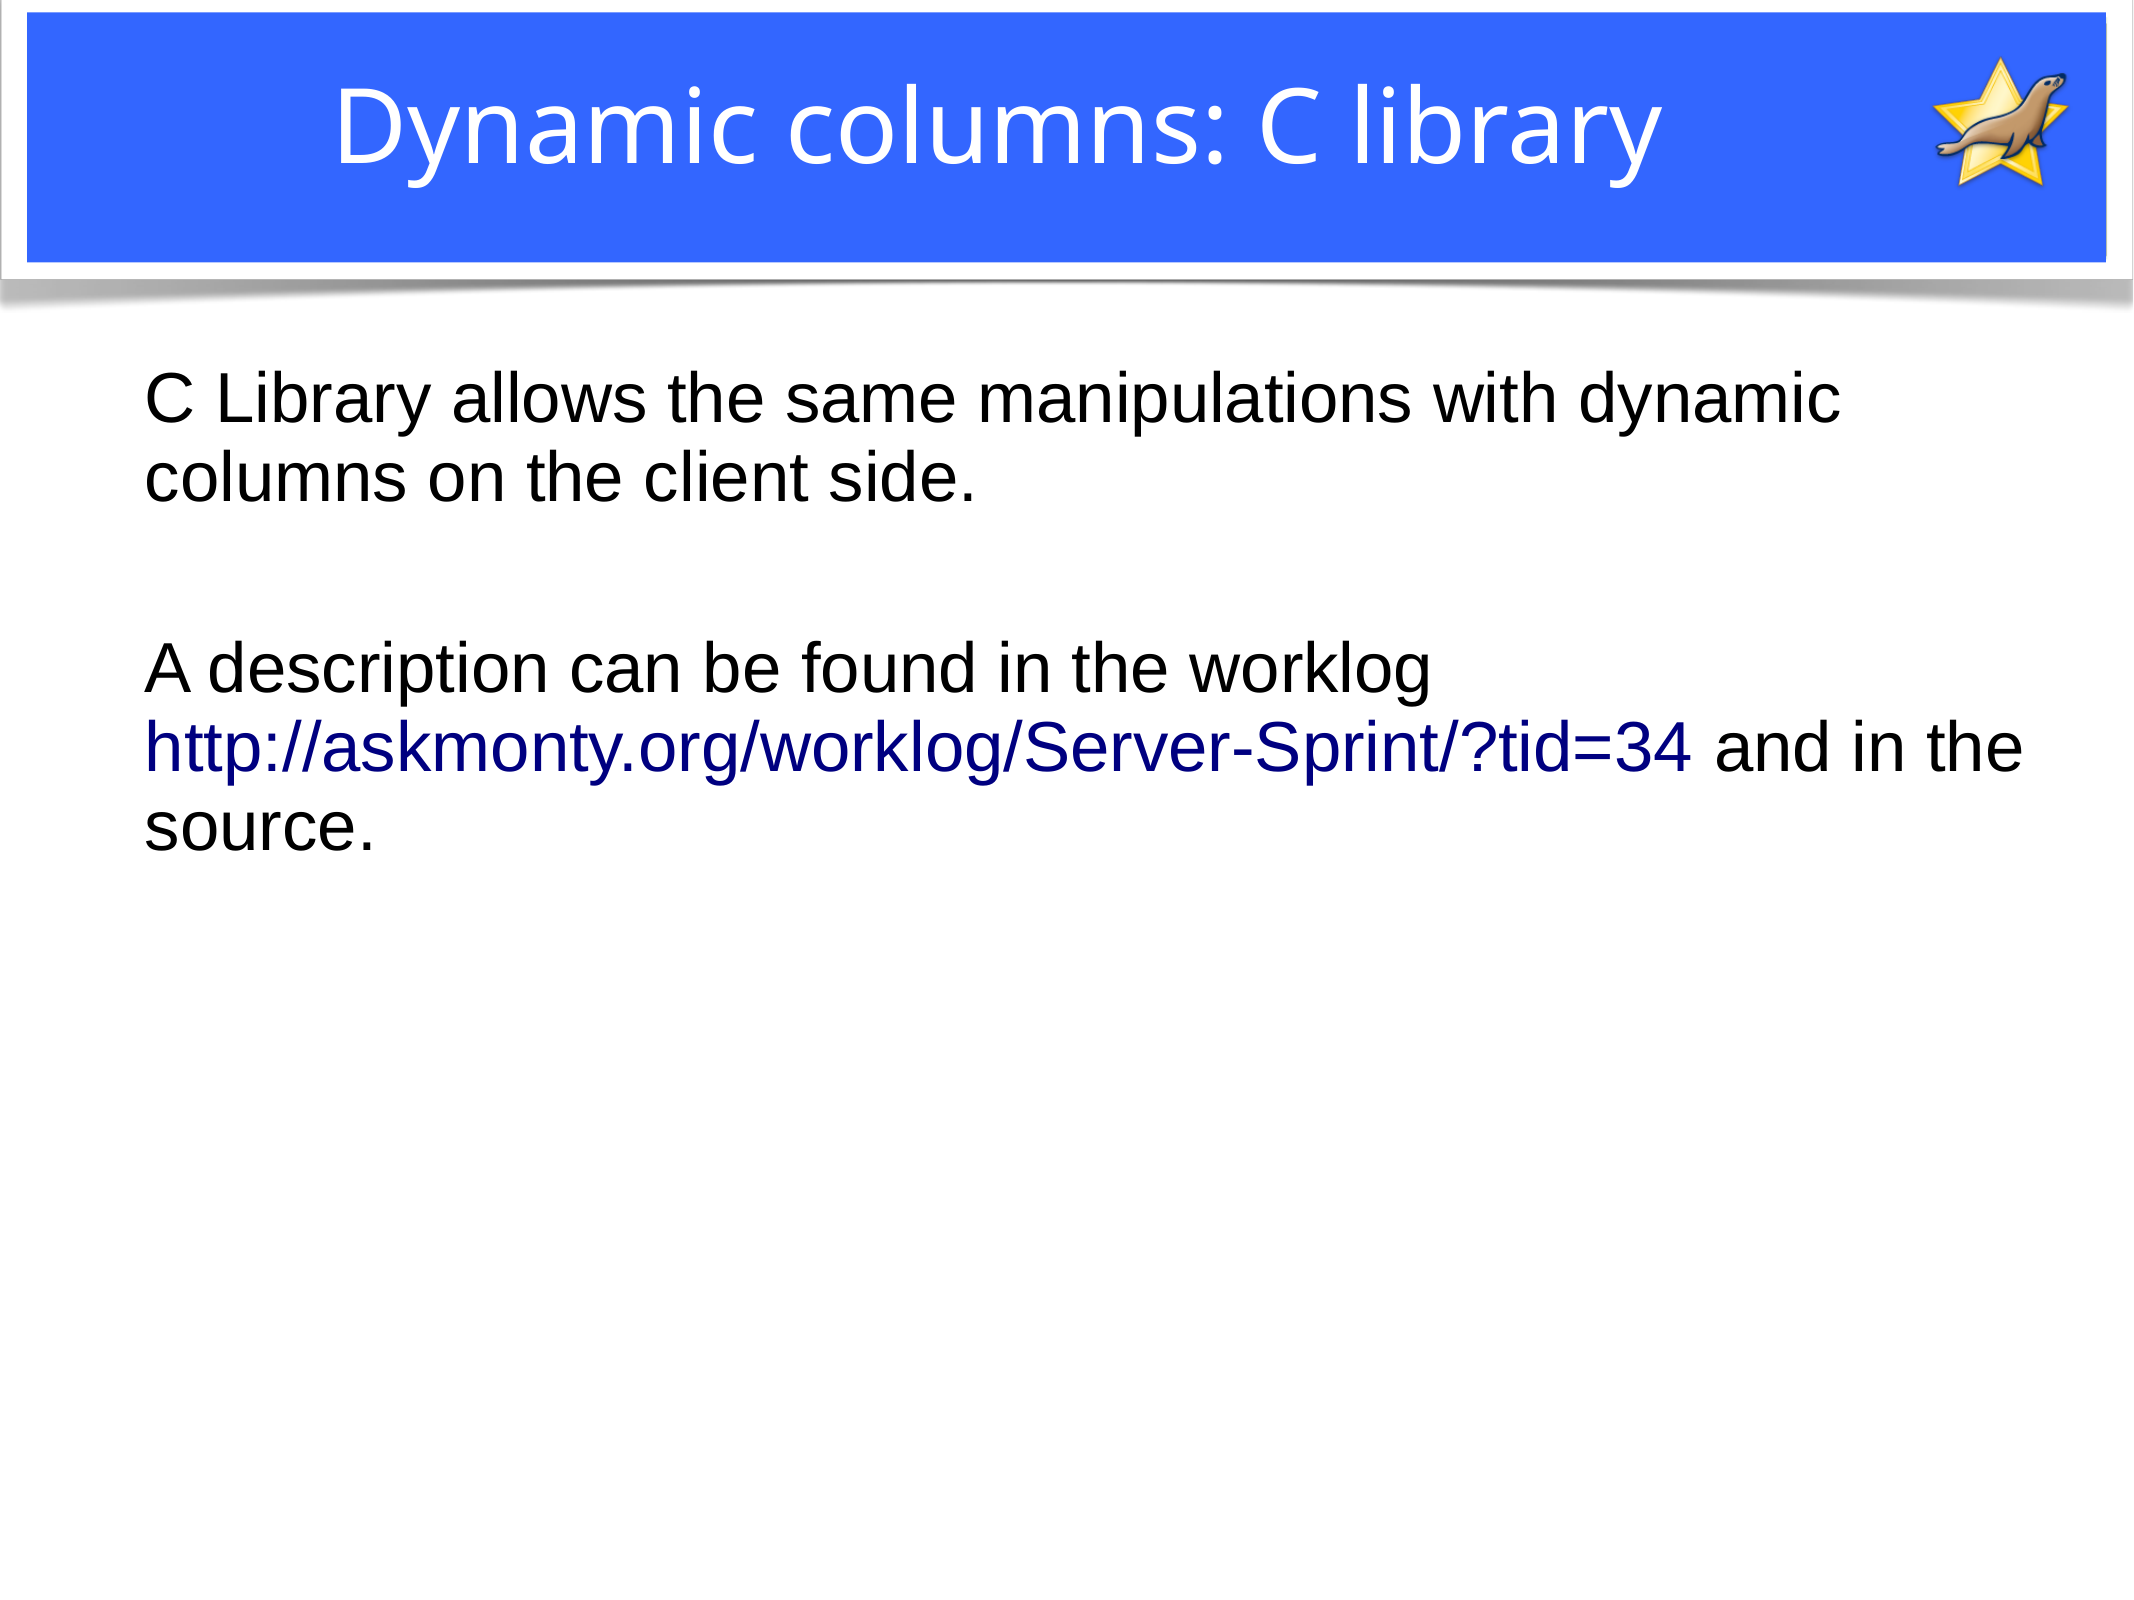

# Dynamic columns: C library
C Library allows the same manipulations with dynamic columns on the client side.
A description can be found in the worklog http://askmonty.org/worklog/Server-Sprint/?tid=34 and in the source.